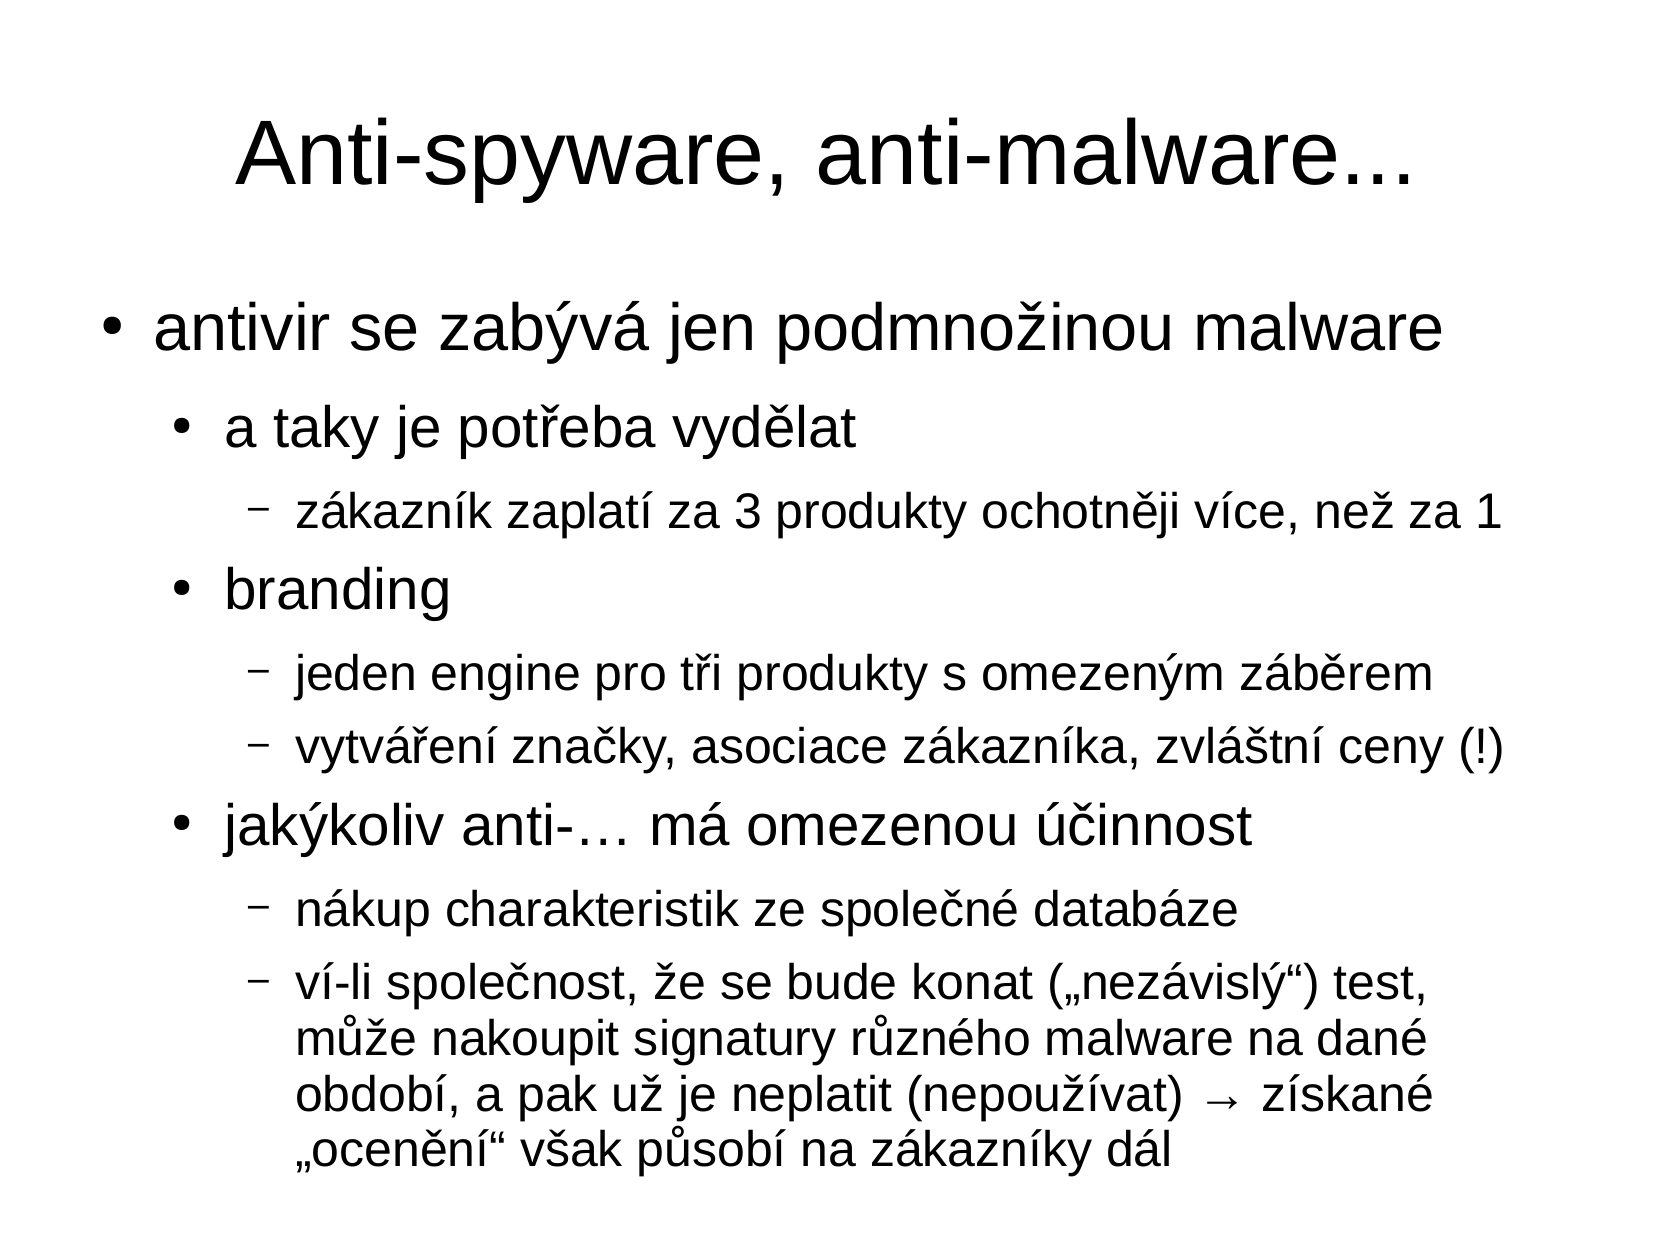

# Anti-spyware, anti-malware...
antivir se zabývá jen podmnožinou malware
a taky je potřeba vydělat
zákazník zaplatí za 3 produkty ochotněji více, než za 1
branding
jeden engine pro tři produkty s omezeným záběrem
vytváření značky, asociace zákazníka, zvláštní ceny (!)
jakýkoliv anti-… má omezenou účinnost
nákup charakteristik ze společné databáze
ví-li společnost, že se bude konat („nezávislý“) test, může nakoupit signatury různého malware na dané období, a pak už je neplatit (nepoužívat) → získané „ocenění“ však působí na zákazníky dál